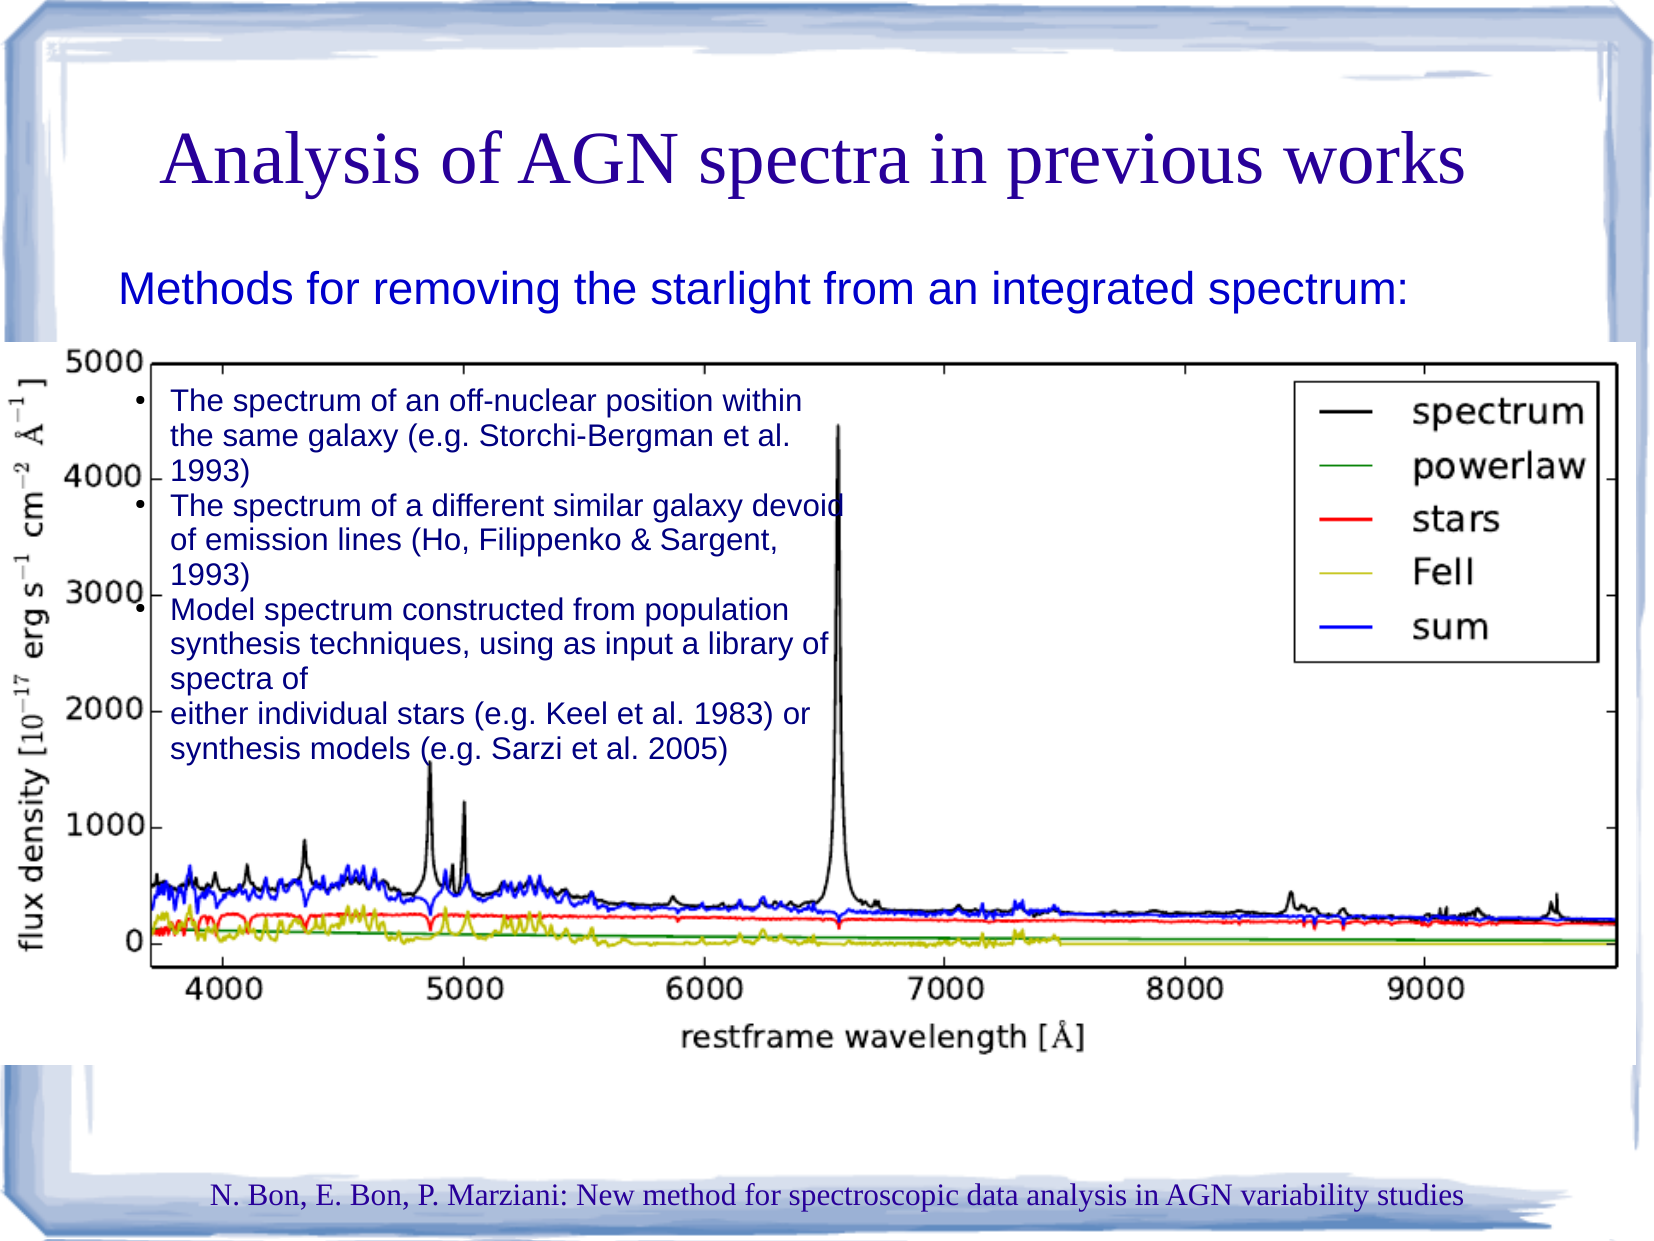

# Analysis of AGN spectra in previous works
Methods for removing the starlight from an integrated spectrum:
The spectrum of an off-nuclear position within the same galaxy (e.g. Storchi-Bergman et al. 1993)
The spectrum of a different similar galaxy devoid of emission lines (Ho, Filippenko & Sargent, 1993)
Model spectrum constructed from population synthesis techniques, using as input a library of spectra of
either individual stars (e.g. Keel et al. 1983) or synthesis models (e.g. Sarzi et al. 2005)
Rashed et al. 2015, MNRAS, 454, 2918
N. Bon, E. Bon, P. Marziani: New method for spectroscopic data analysis in AGN variability studies